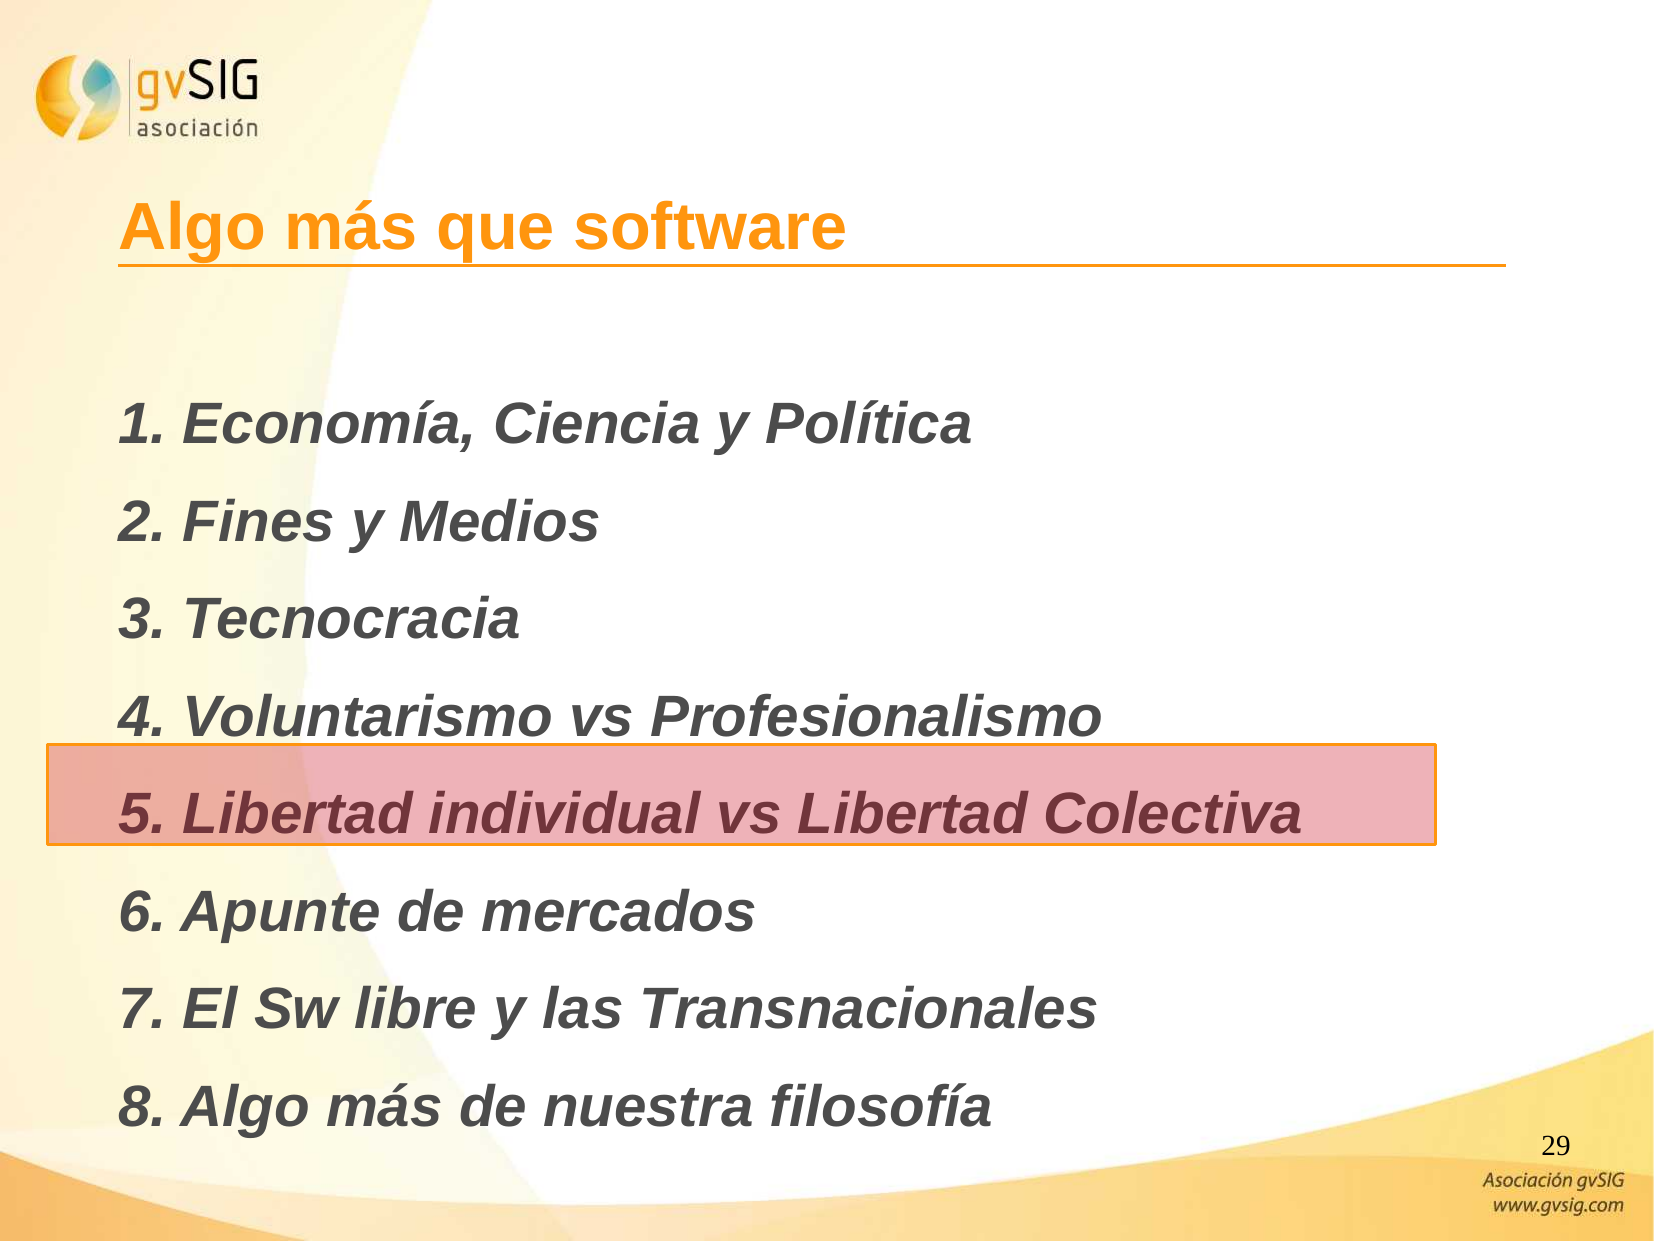

# Algo más que software
1. Economía, Ciencia y Política
2. Fines y Medios
3. Tecnocracia
4. Voluntarismo vs Profesionalismo
5. Libertad individual vs Libertad Colectiva
6. Apunte de mercados
7. El Sw libre y las Transnacionales
8. Algo más de nuestra filosofía
29